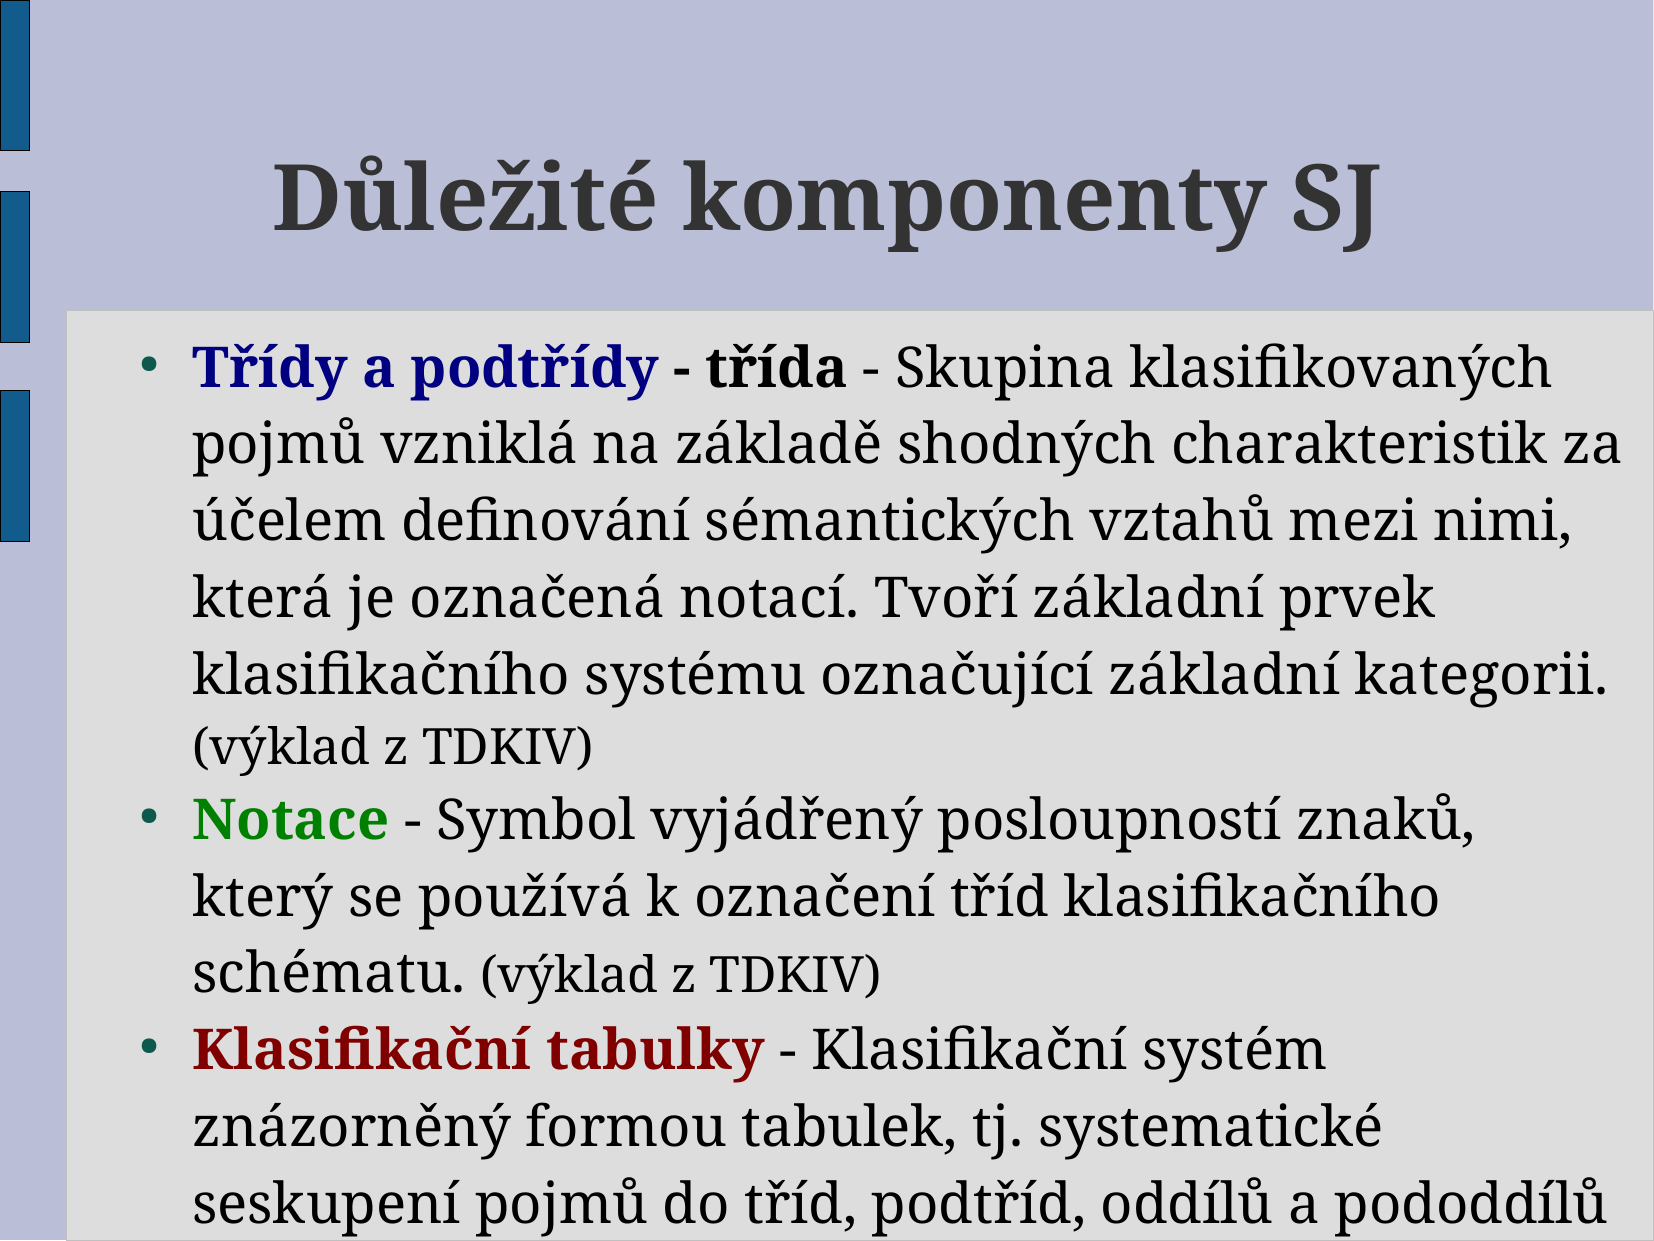

# Důležité komponenty SJ
Třídy a podtřídy - třída - Skupina klasifikovaných pojmů vzniklá na základě shodných charakteristik za účelem definování sémantických vztahů mezi nimi, která je označená notací. Tvoří základní prvek klasifikačního systému označující základní kategorii. (výklad z TDKIV)
Notace - Symbol vyjádřený posloupností znaků, který se používá k označení tříd klasifikačního schématu. (výklad z TDKIV)
Klasifikační tabulky - Klasifikační systém znázorněný formou tabulek, tj. systematické seskupení pojmů do tříd, podtříd, oddílů a pododdílů označených notacemi
a opatřených slovním vyjádřením (slovními ekvivalenty). Klasifikační tabulky představují slovník SSJ. (klasifikačního systému). (více viz výklad z TDKIV)